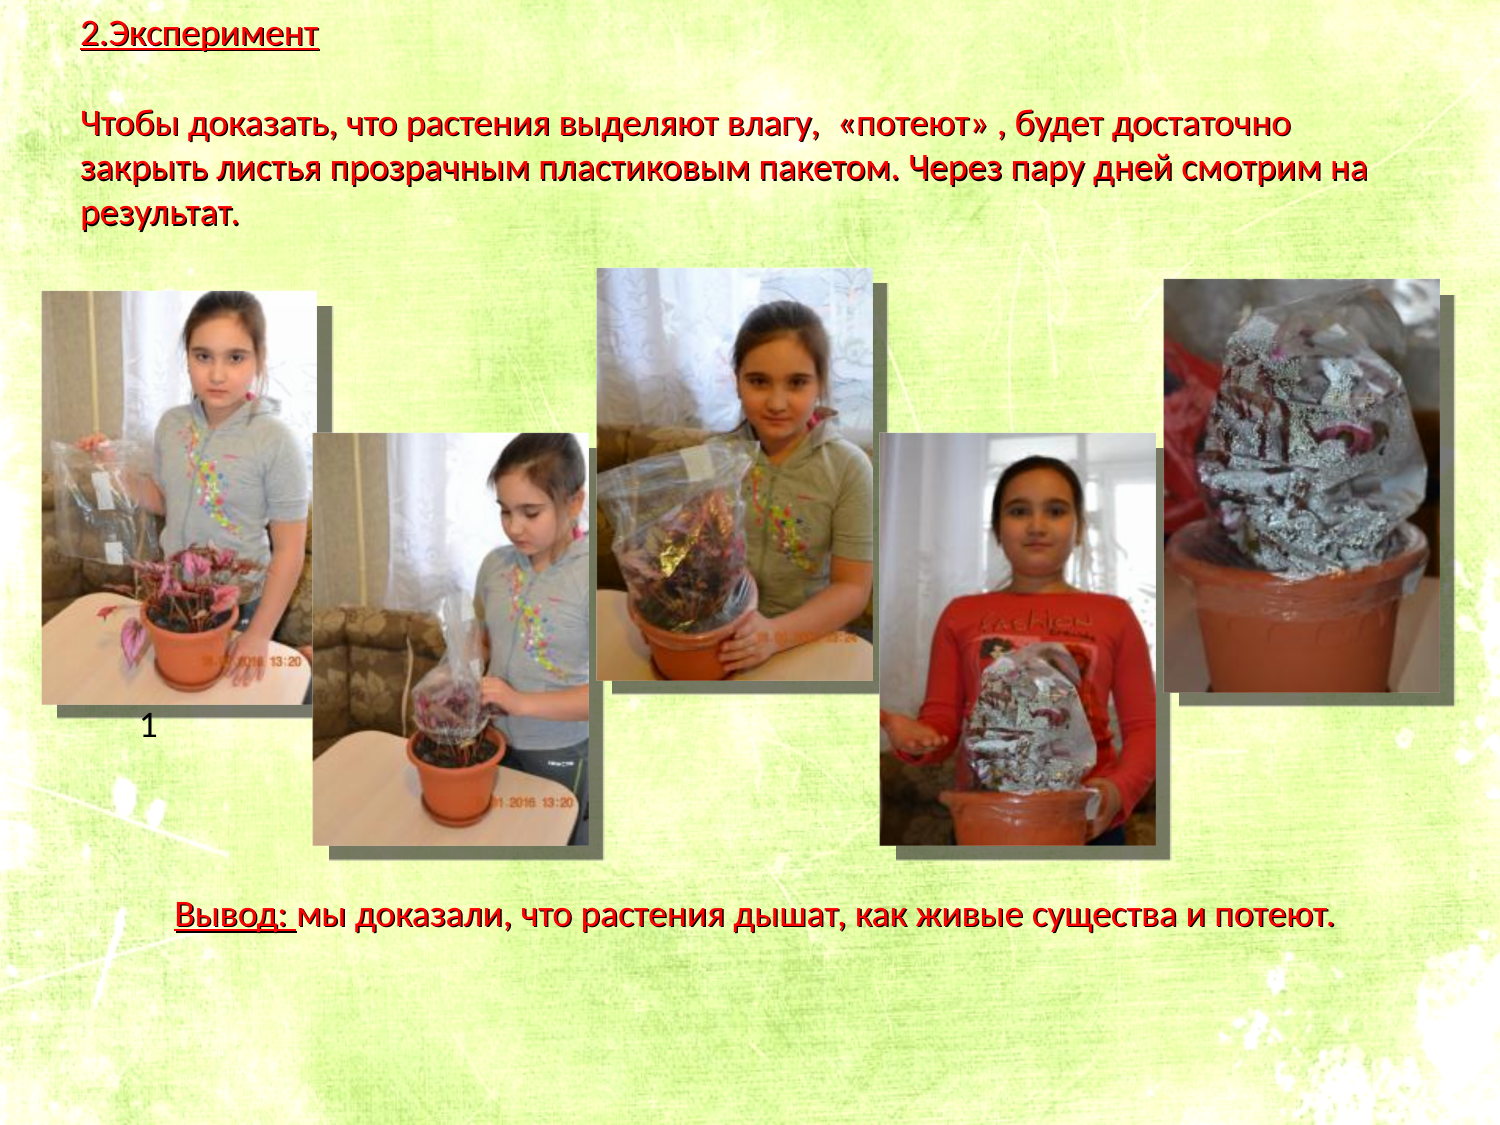

2.Эксперимент
Чтобы доказать, что растения выделяют влагу, «потеют» , будет достаточно закрыть листья прозрачным пластиковым пакетом. Через пару дней смотрим на результат.
1
Вывод: мы доказали, что растения дышат, как живые существа и потеют.